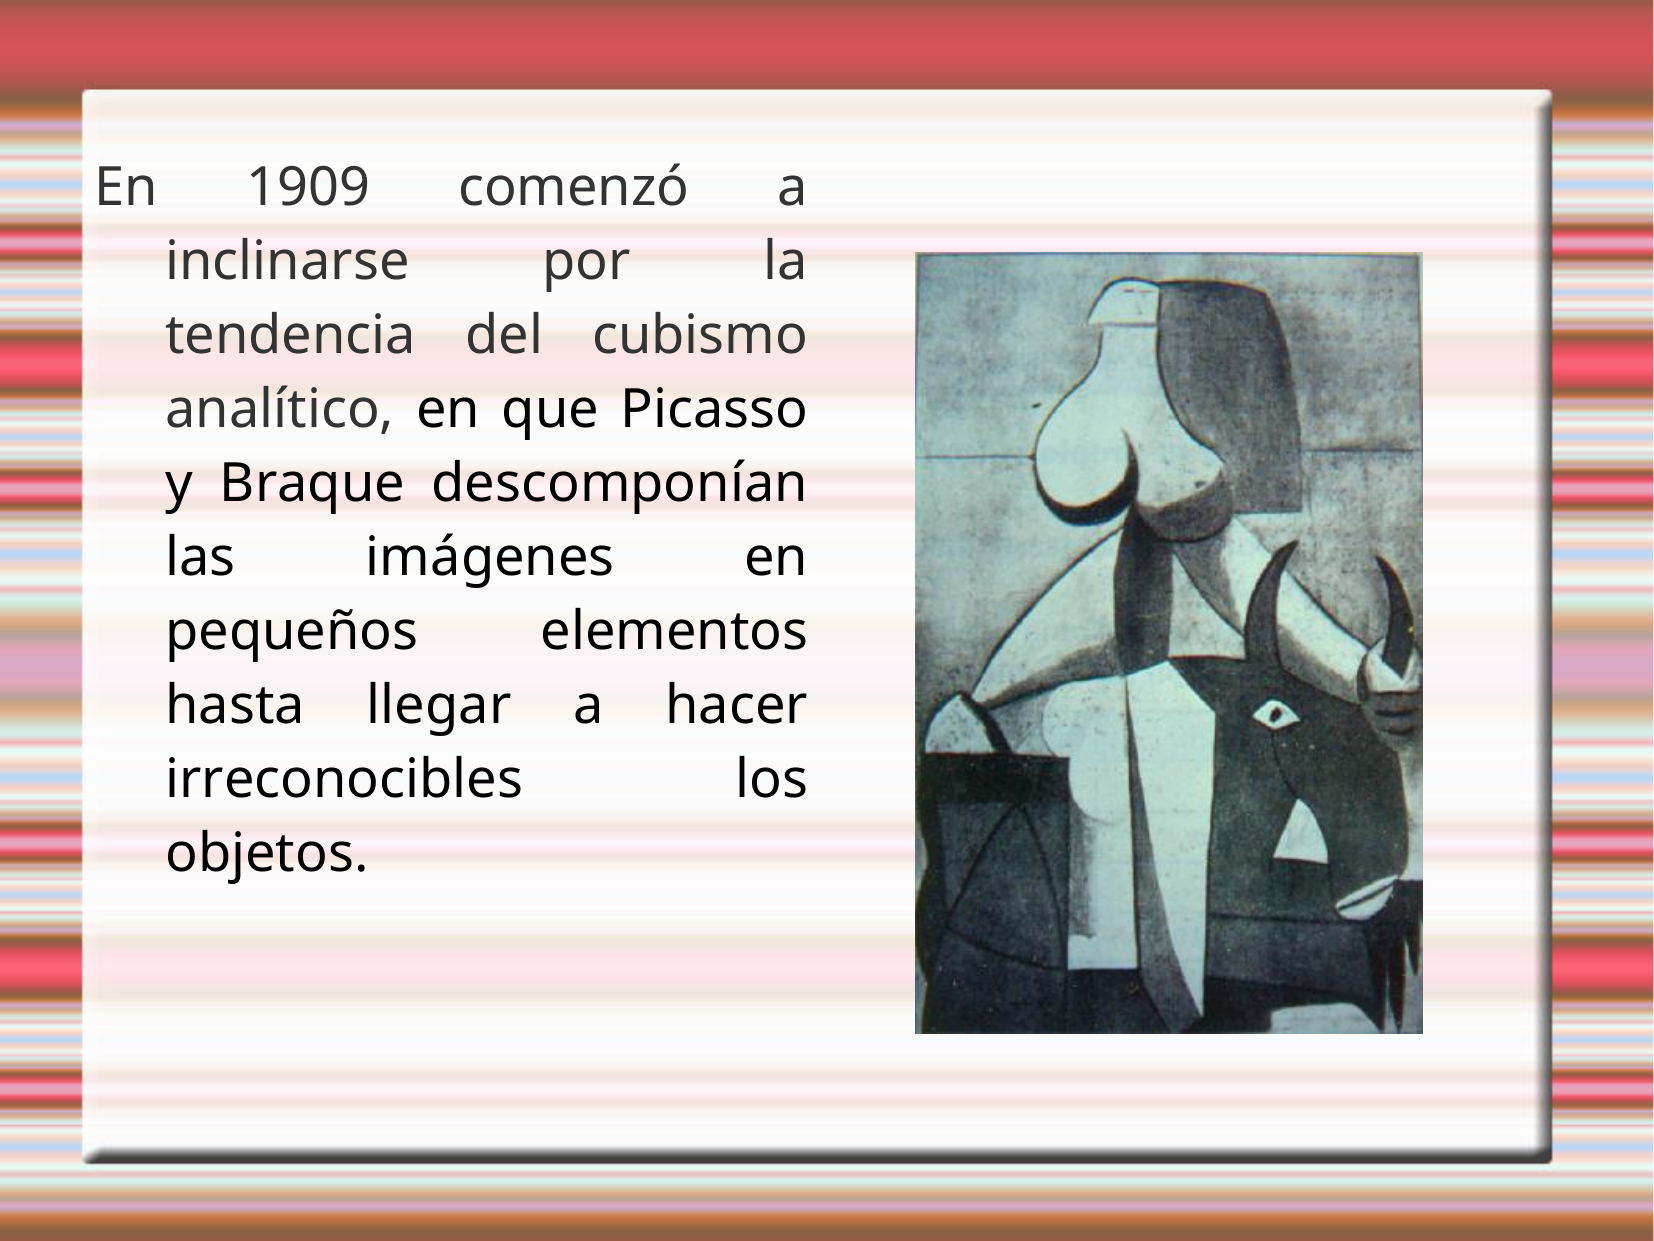

#
En 1909 comenzó a inclinarse por la tendencia del cubismo analítico, en que Picasso y Braque descomponían las imágenes en pequeños elementos hasta llegar a hacer irreconocibles los objetos.